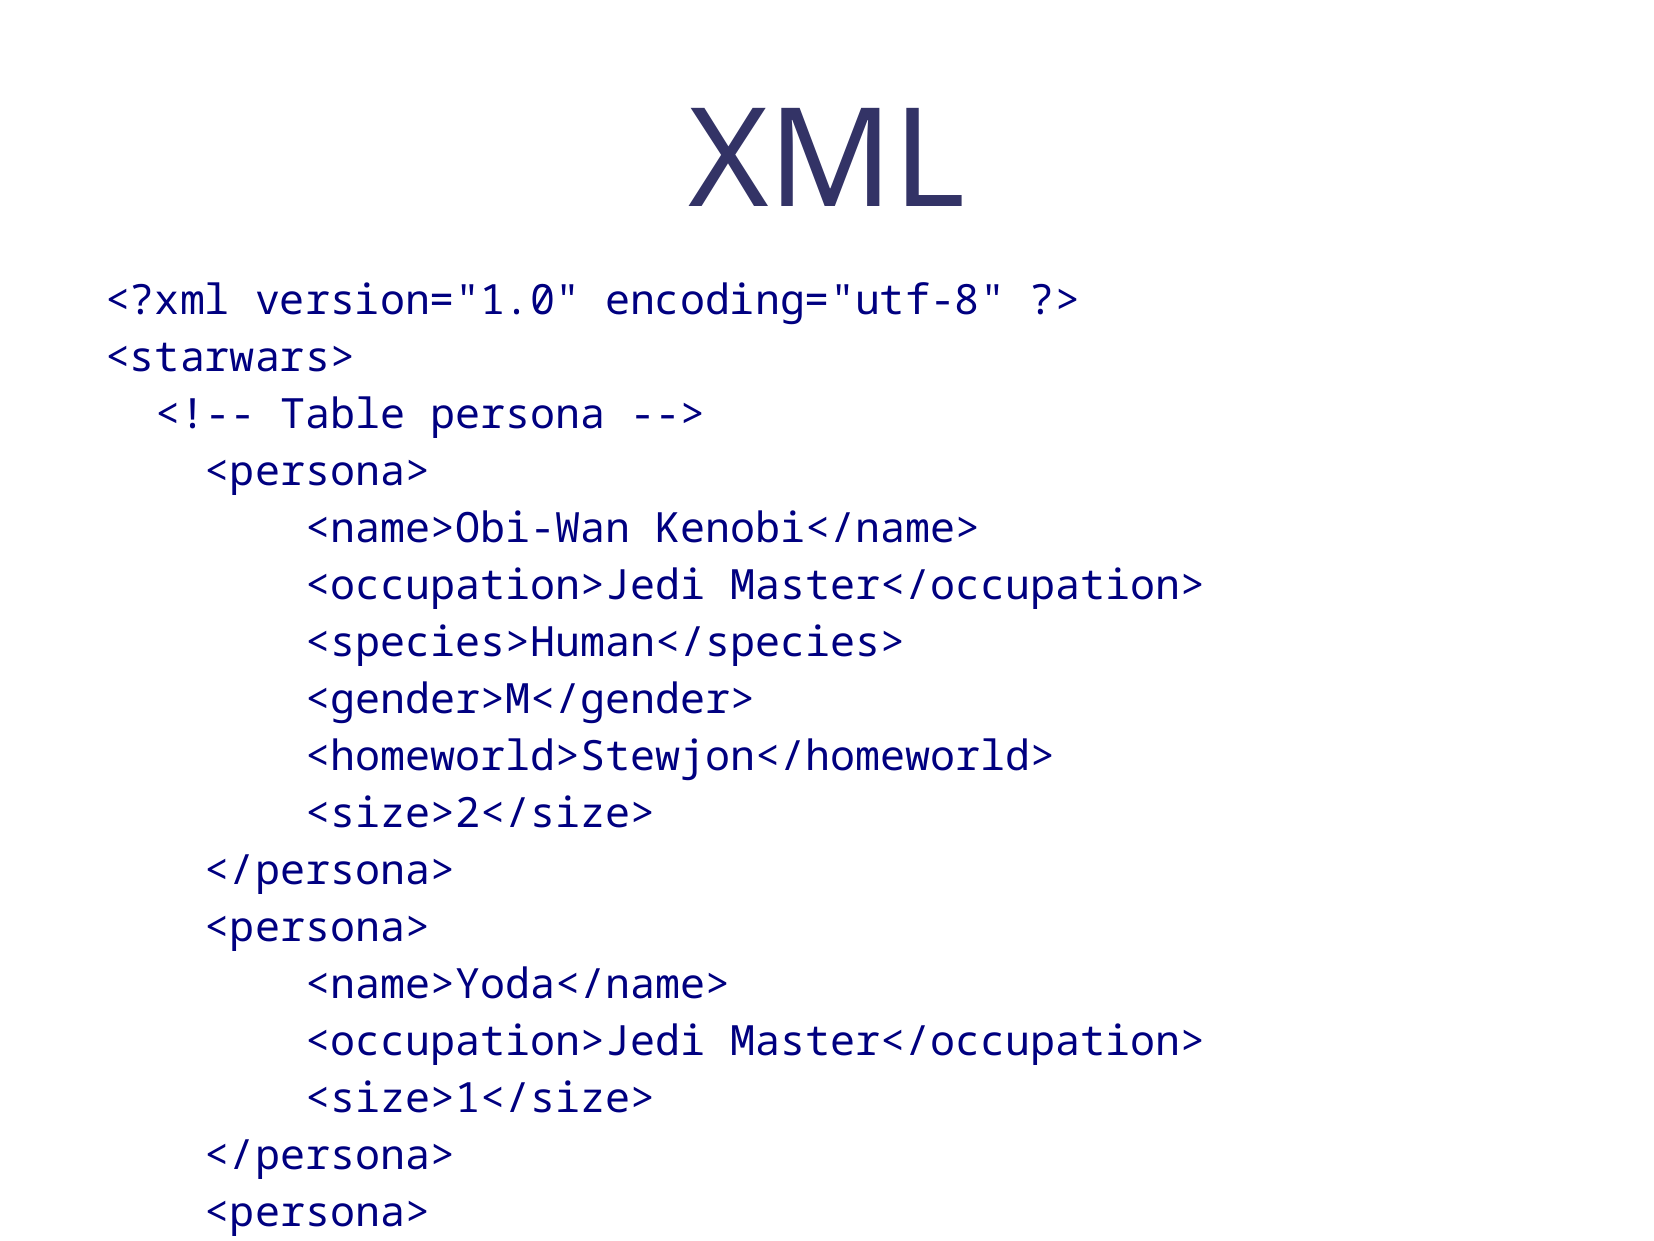

# XML
<?xml version="1.0" encoding="utf-8" ?>
<starwars>
 <!-- Table persona -->
 <persona>
 <name>Obi-Wan Kenobi</name>
 <occupation>Jedi Master</occupation>
 <species>Human</species>
 <gender>M</gender>
 <homeworld>Stewjon</homeworld>
 <size>2</size>
 </persona>
 <persona>
 <name>Yoda</name>
 <occupation>Jedi Master</occupation>
 <size>1</size>
 </persona>
 <persona>
 <name>Jabba</name>
 <occupation>crime lord</occupation>
 <species>Hutt</species>
 <homeworld>Nal Hutta</homeworld>
 <size>4</size>
 </persona>
 <persona>
 <name>Chewbacca</name>
 <occupation>co-pilot</occupation>
 <species>Wookiee</species>
 <gender>M</gender>
 <homeworld>Kashyyyk</homeworld>
 <size>2</size>
 </persona>
 <persona>
 <name>Luke Skywalker</name>
 <occupation>Jedi Knight</occupation>
 <species>Human</species>
 <gender>M</gender>
 <homeworld>Tatooine</homeworld>
 <size>2</size>
 </persona>
 <persona>
 <name>PadmÃ© Amidala</name>
 <occupation>queen</occupation>
 <species>Human</species>
 <gender>F</gender>
 <homeworld>Naboo</homeworld>
 <size>2</size>
 </persona>
 <persona>
 <name>Han Solo</name>
 <occupation>smuggler</occupation>
 <species>Human</species>
 <gender>M</gender>
 <homeworld>Corellia</homeworld>
 <size>2</size>
 </persona>
 <persona>
 <name>Jango Fett</name>
 <occupation>bounty hunter</occupation>
 <species>Human</species>
 <gender>M</gender>
 <homeworld>Concord Dawn</homeworld>
 <size>2</size>
 </persona>
 <persona>
 <name>Leia Organa</name>
 <occupation>princess</occupation>
 <species>Human</species>
 <gender>F</gender>
 <homeworld>Alderaan</homeworld>
 <size>2</size>
 </persona>
 <persona>
 <name>Admiral Akbar</name>
 <occupation>admiral</occupation>
 <species>Mon Calamari</species>
 <gender>M</gender>
 <homeworld>Dac</homeworld>
 <size>2</size>
 </persona>
 <persona>
 <name>R2-D2</name>
 <occupation>astromech</occupation>
 <species>droid</species>
 <homeworld>Naboo</homeworld>
 <size>1</size>
 </persona>
 <persona>
 <name>C-3PO</name>
 <occupation>protocol droid</occupation>
 <species>droid</species>
 <homeworld>Affa</homeworld>
 <size>2</size>
 </persona>
 <persona>
 <name>Jar Jar Binks</name>
 <occupation>senator</occupation>
 <species>Gungan</species>
 <gender>M</gender>
 <homeworld>Naboo</homeworld>
 <size>2</size>
 </persona>
 <persona>
 <name>Chirpa</name>
 <occupation>tribal chief</occupation>
 <species>Ewok</species>
 <gender>M</gender>
 <homeworld>Endor</homeworld>
 <size>1</size>
 </persona>
 <persona>
 <name>Max Rebo</name>
 <occupation>musician</occupation>
 <species>Ortolan</species>
 <gender>M</gender>
 <homeworld>Orto</homeworld>
 <size>2</size>
 </persona>
 <persona>
 <name>Droopy McCool</name>
 <occupation>musician</occupation>
 <species>Kitonak</species>
 <gender>M</gender>
 <size>1</size>
 </persona>
 <persona>
 <name>Sy Snootles</name>
 <occupation>singer</occupation>
 <gender>F</gender>
 <size>2</size>
 </persona>
 <persona>
 <name>Anakin Skywalker</name>
 <occupation>Jedi Knight</occupation>
 <species>Human</species>
 <gender>M</gender>
 <homeworld>Tatooine</homeworld>
 <size>2</size>
 </persona>
 <!-- Table species -->
 <species>
 <species>Human</species>
 <type>humanoid</type>
 <sentient>1</sentient>
 <homeworld>Coruscant</homeworld>
 <size>2</size>
 <lifespan>100</lifespan>
 </species>
 <species>
 <species>Ewok</species>
 <type>furry biped</type>
 <sentient>1</sentient>
 <homeworld>Endor</homeworld>
 <size>1</size>
 </species>
 <species>
 <species>Gungan</species>
 <type>humanoid</type>
 <sentient>1</sentient>
 <homeworld>Naboo</homeworld>
 <size>2</size>
 <lifespan>100</lifespan>
 </species>